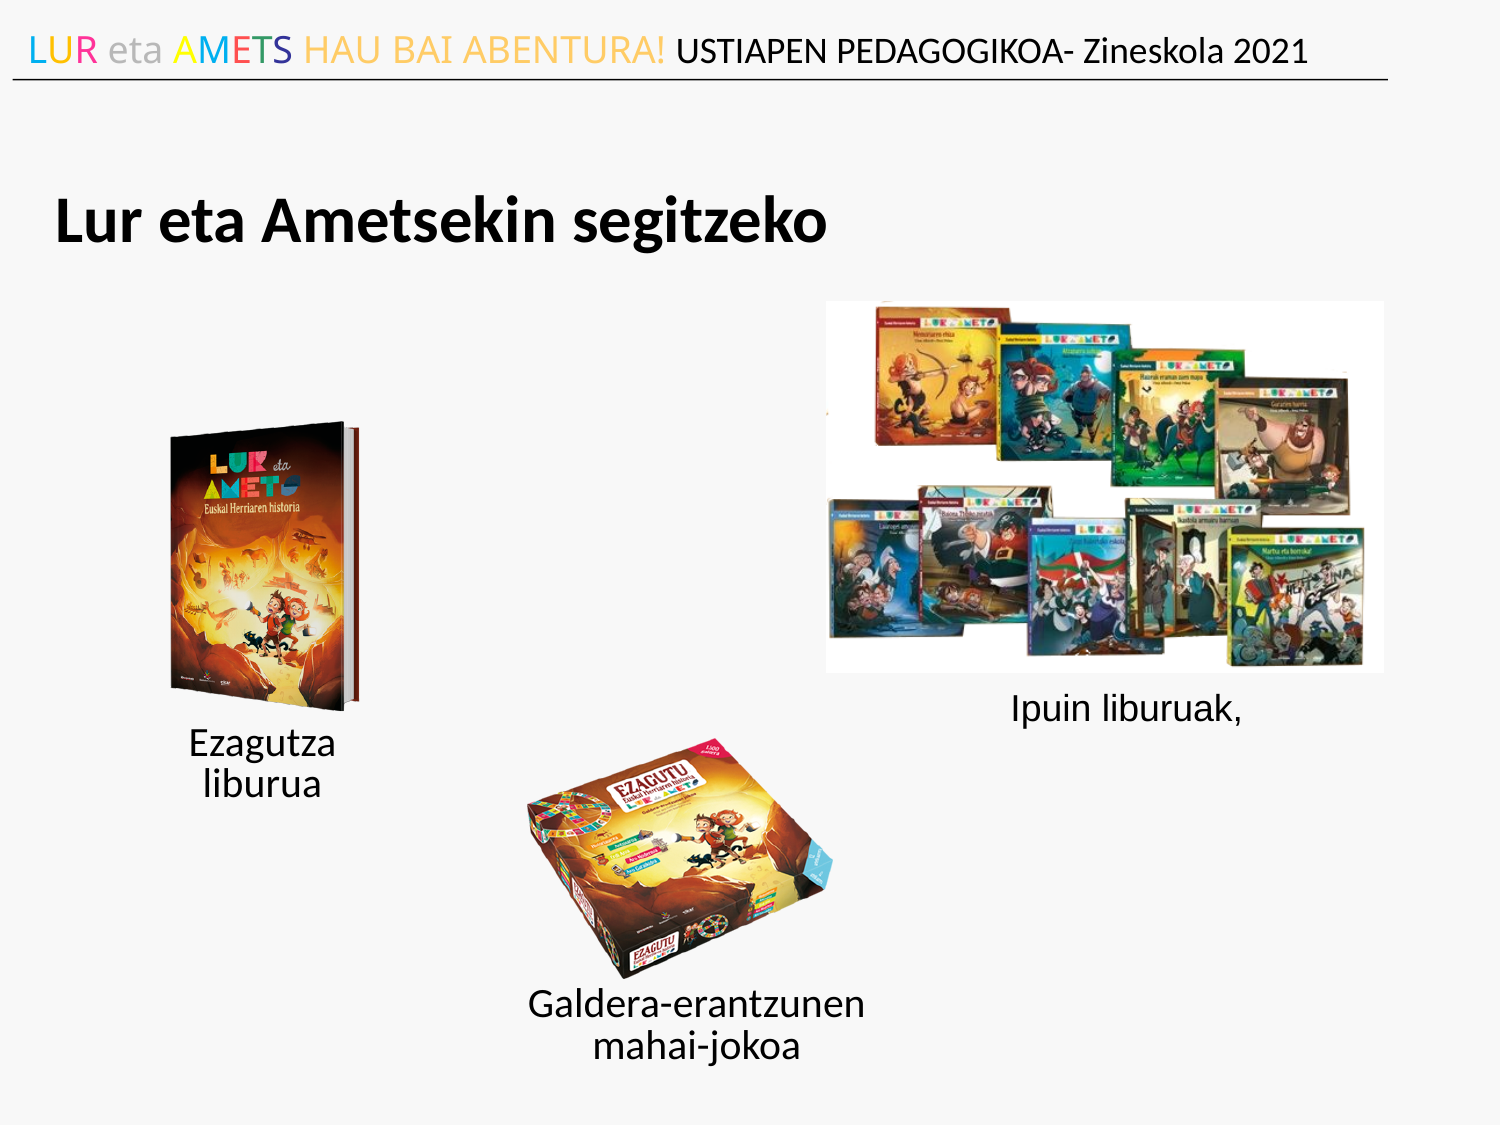

LUR eta AMETS HAU BAI ABENTURA! USTIAPEN PEDAGOGIKOA- Zineskola 2021
#
Lur eta Ametsekin segitzeko
Ipuin liburuak,
Ezagutza liburua
Galdera-erantzunen mahai-jokoa